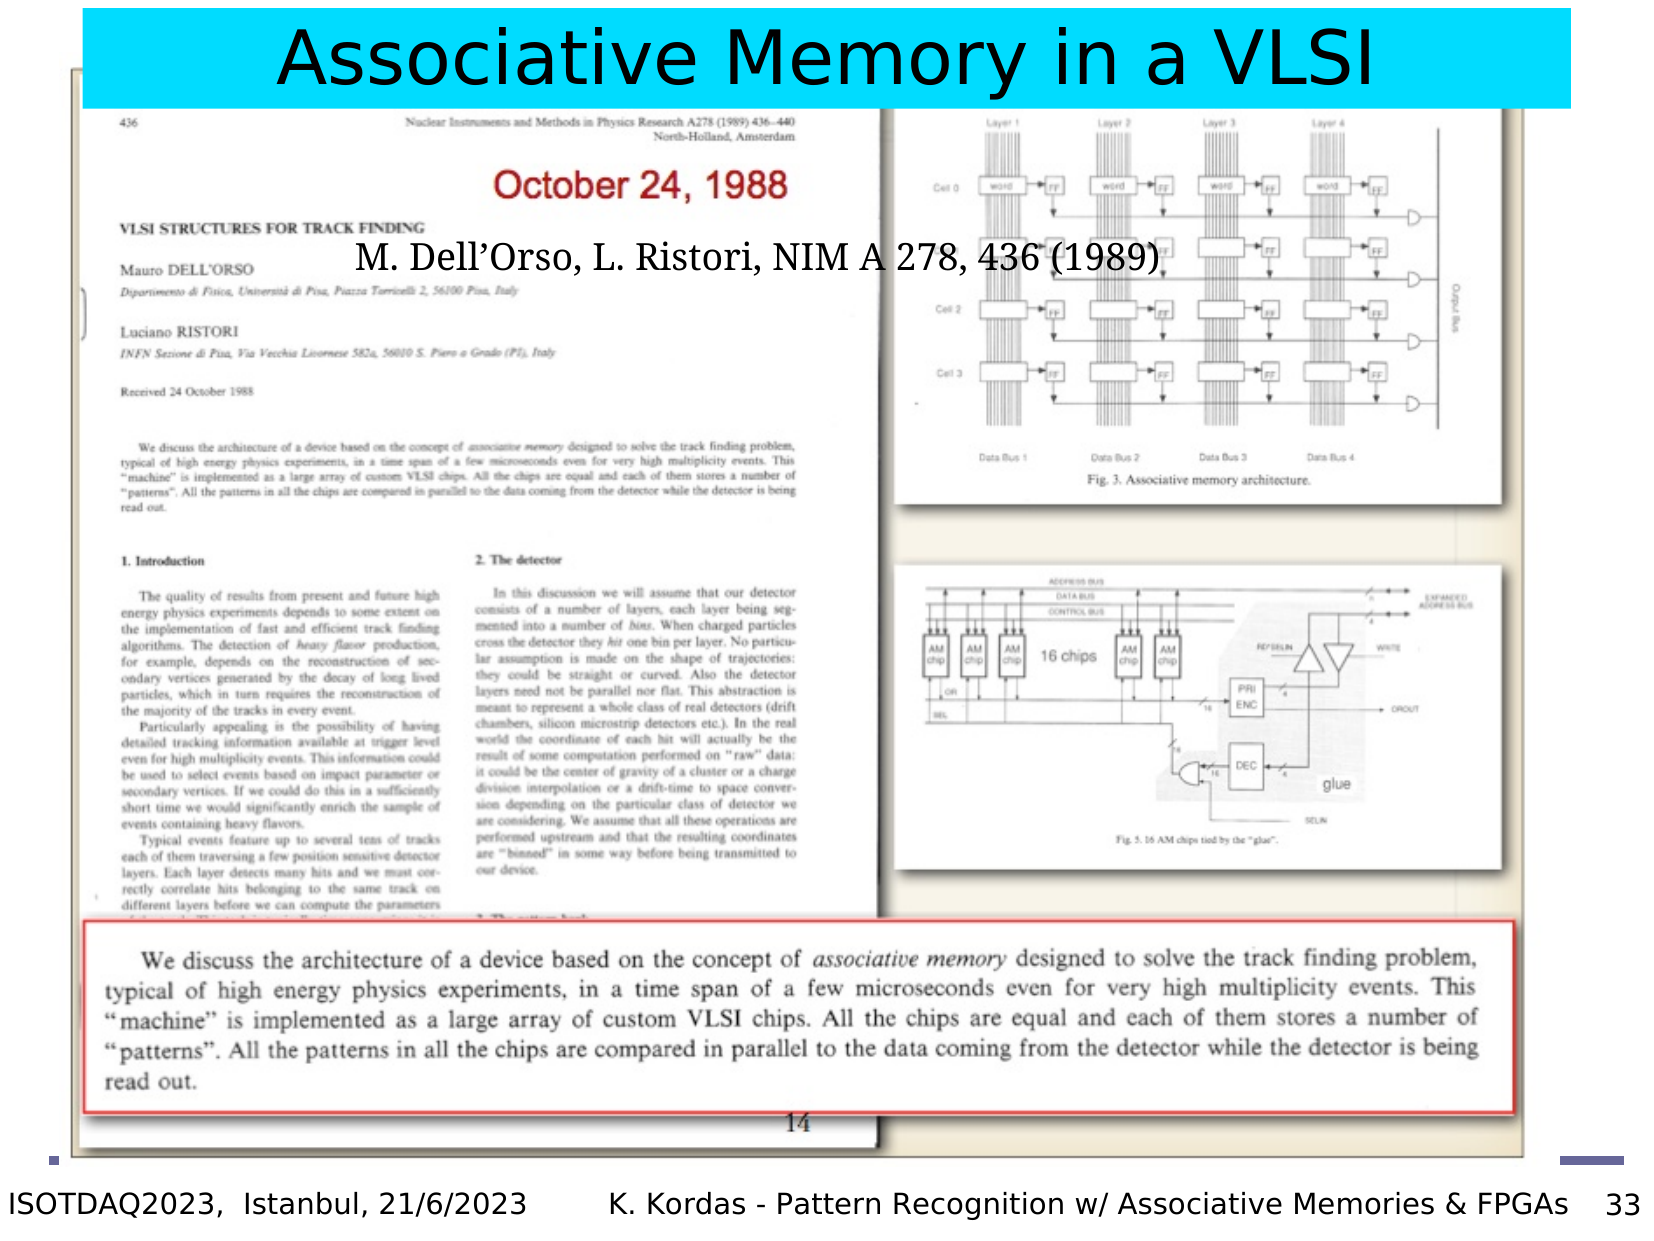

# Associative Memory in a VLSI
M. Dell’Orso, L. Ristori, NIM A 278, 436 (1989)
ISOTDAQ2023, Istanbul, 21/6/2023
K. Kordas - Pattern Recognition w/ Associative Memories & FPGAs
33